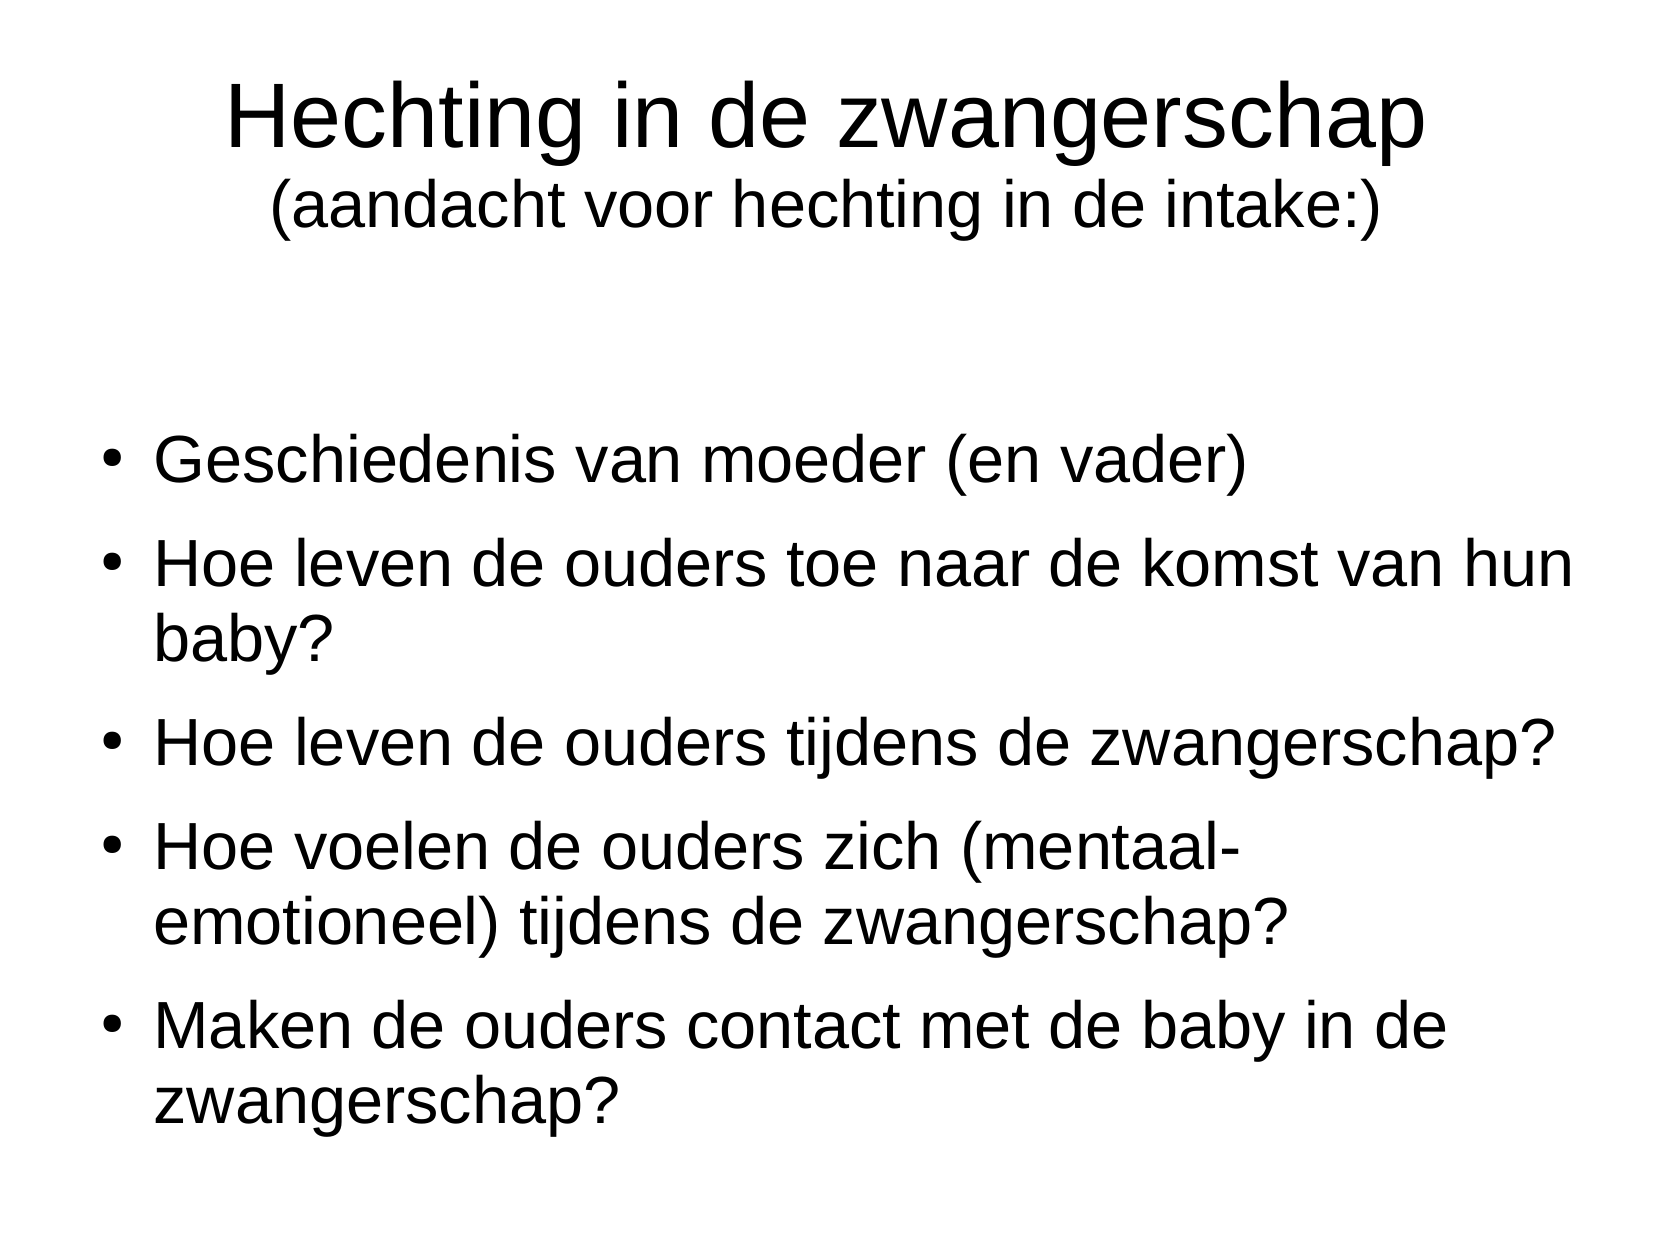

# Hechting in de zwangerschap (aandacht voor hechting in de intake:)
Geschiedenis van moeder (en vader)
Hoe leven de ouders toe naar de komst van hun baby?
Hoe leven de ouders tijdens de zwangerschap?
Hoe voelen de ouders zich (mentaal- emotioneel) tijdens de zwangerschap?
Maken de ouders contact met de baby in de zwangerschap?